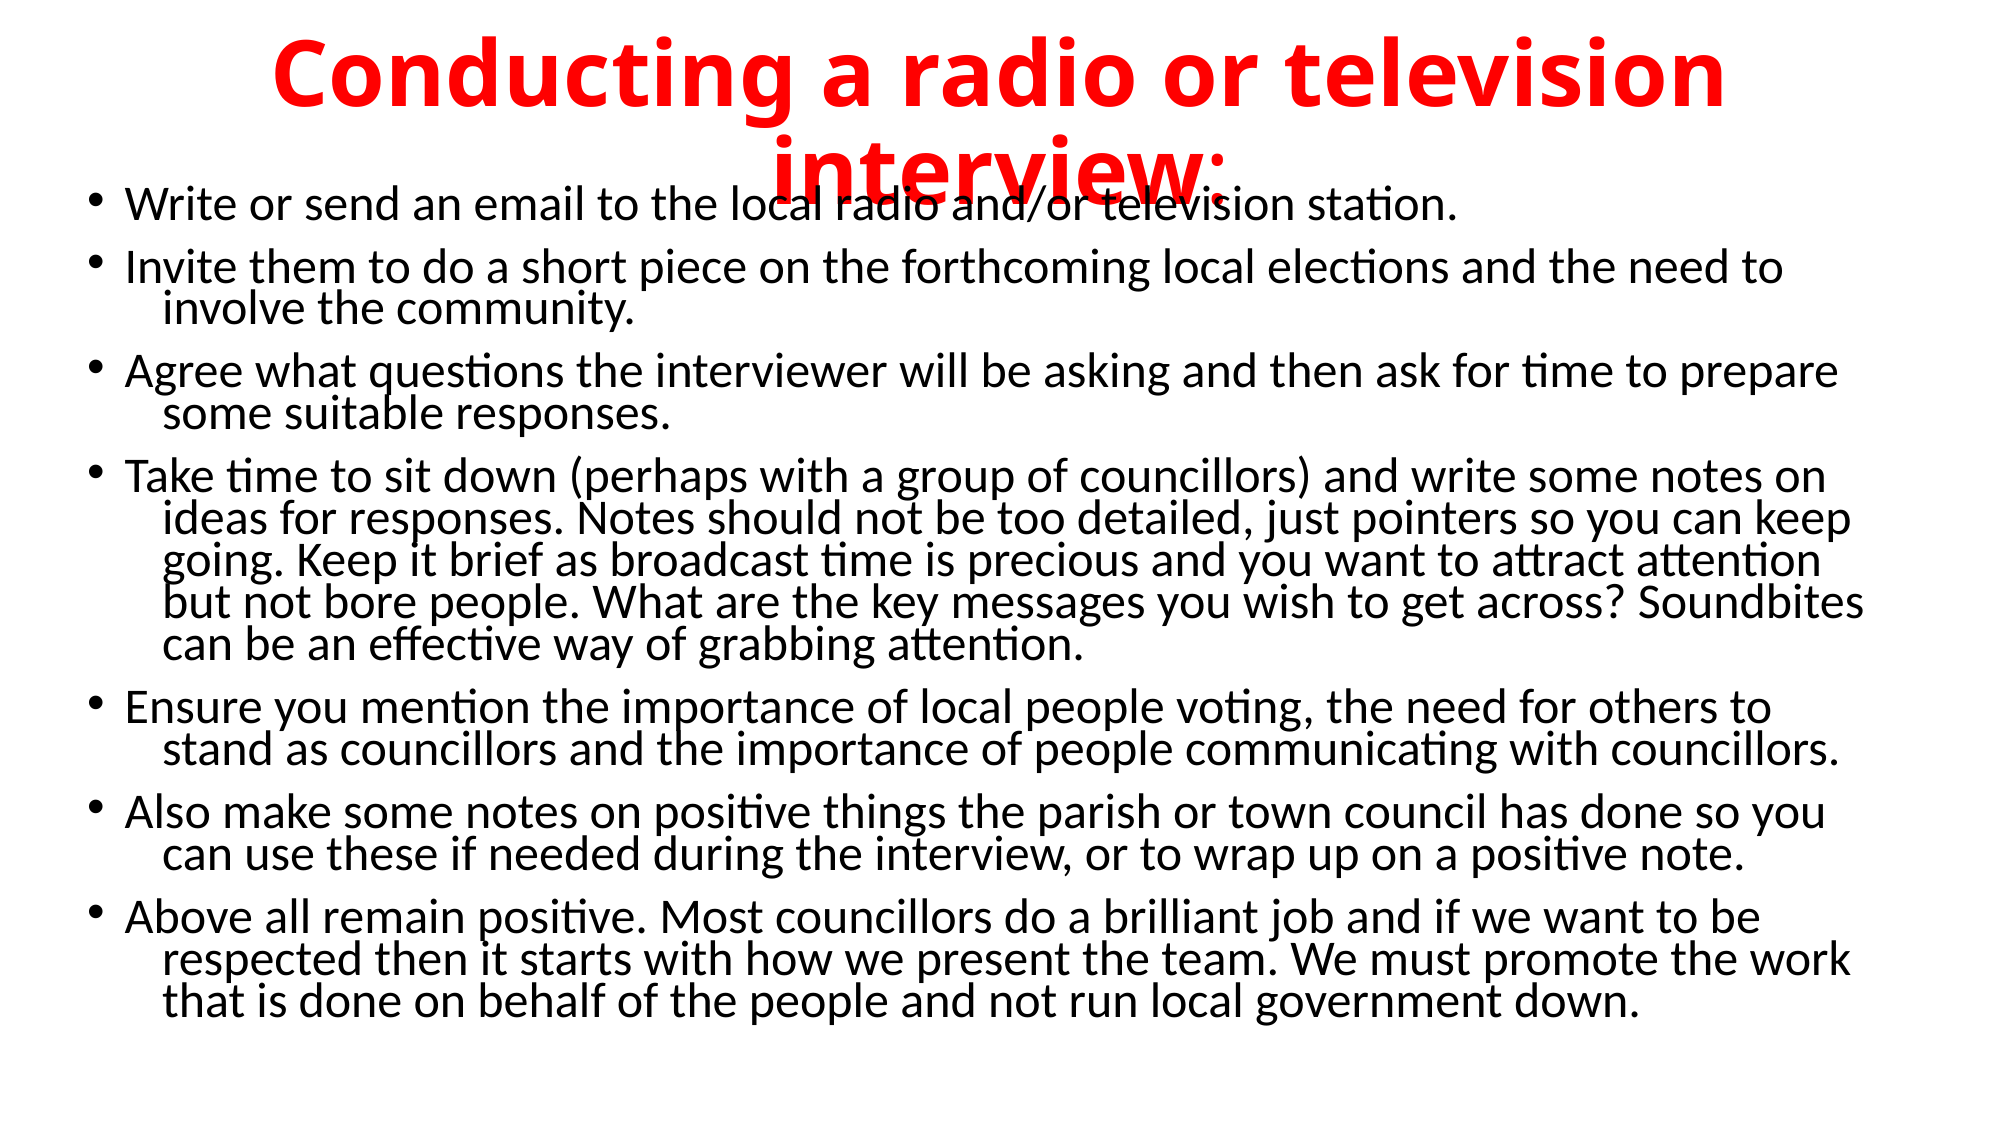

# Conducting a radio or television interview:
Write or send an email to the local radio and/or television station.
Invite them to do a short piece on the forthcoming local elections and the need to involve the community.
Agree what questions the interviewer will be asking and then ask for time to prepare some suitable responses.
Take time to sit down (perhaps with a group of councillors) and write some notes on ideas for responses. Notes should not be too detailed, just pointers so you can keep going. Keep it brief as broadcast time is precious and you want to attract attention but not bore people. What are the key messages you wish to get across? Soundbites can be an effective way of grabbing attention.
Ensure you mention the importance of local people voting, the need for others to stand as councillors and the importance of people communicating with councillors.
Also make some notes on positive things the parish or town council has done so you can use these if needed during the interview, or to wrap up on a positive note.
Above all remain positive. Most councillors do a brilliant job and if we want to be respected then it starts with how we present the team. We must promote the work that is done on behalf of the people and not run local government down.